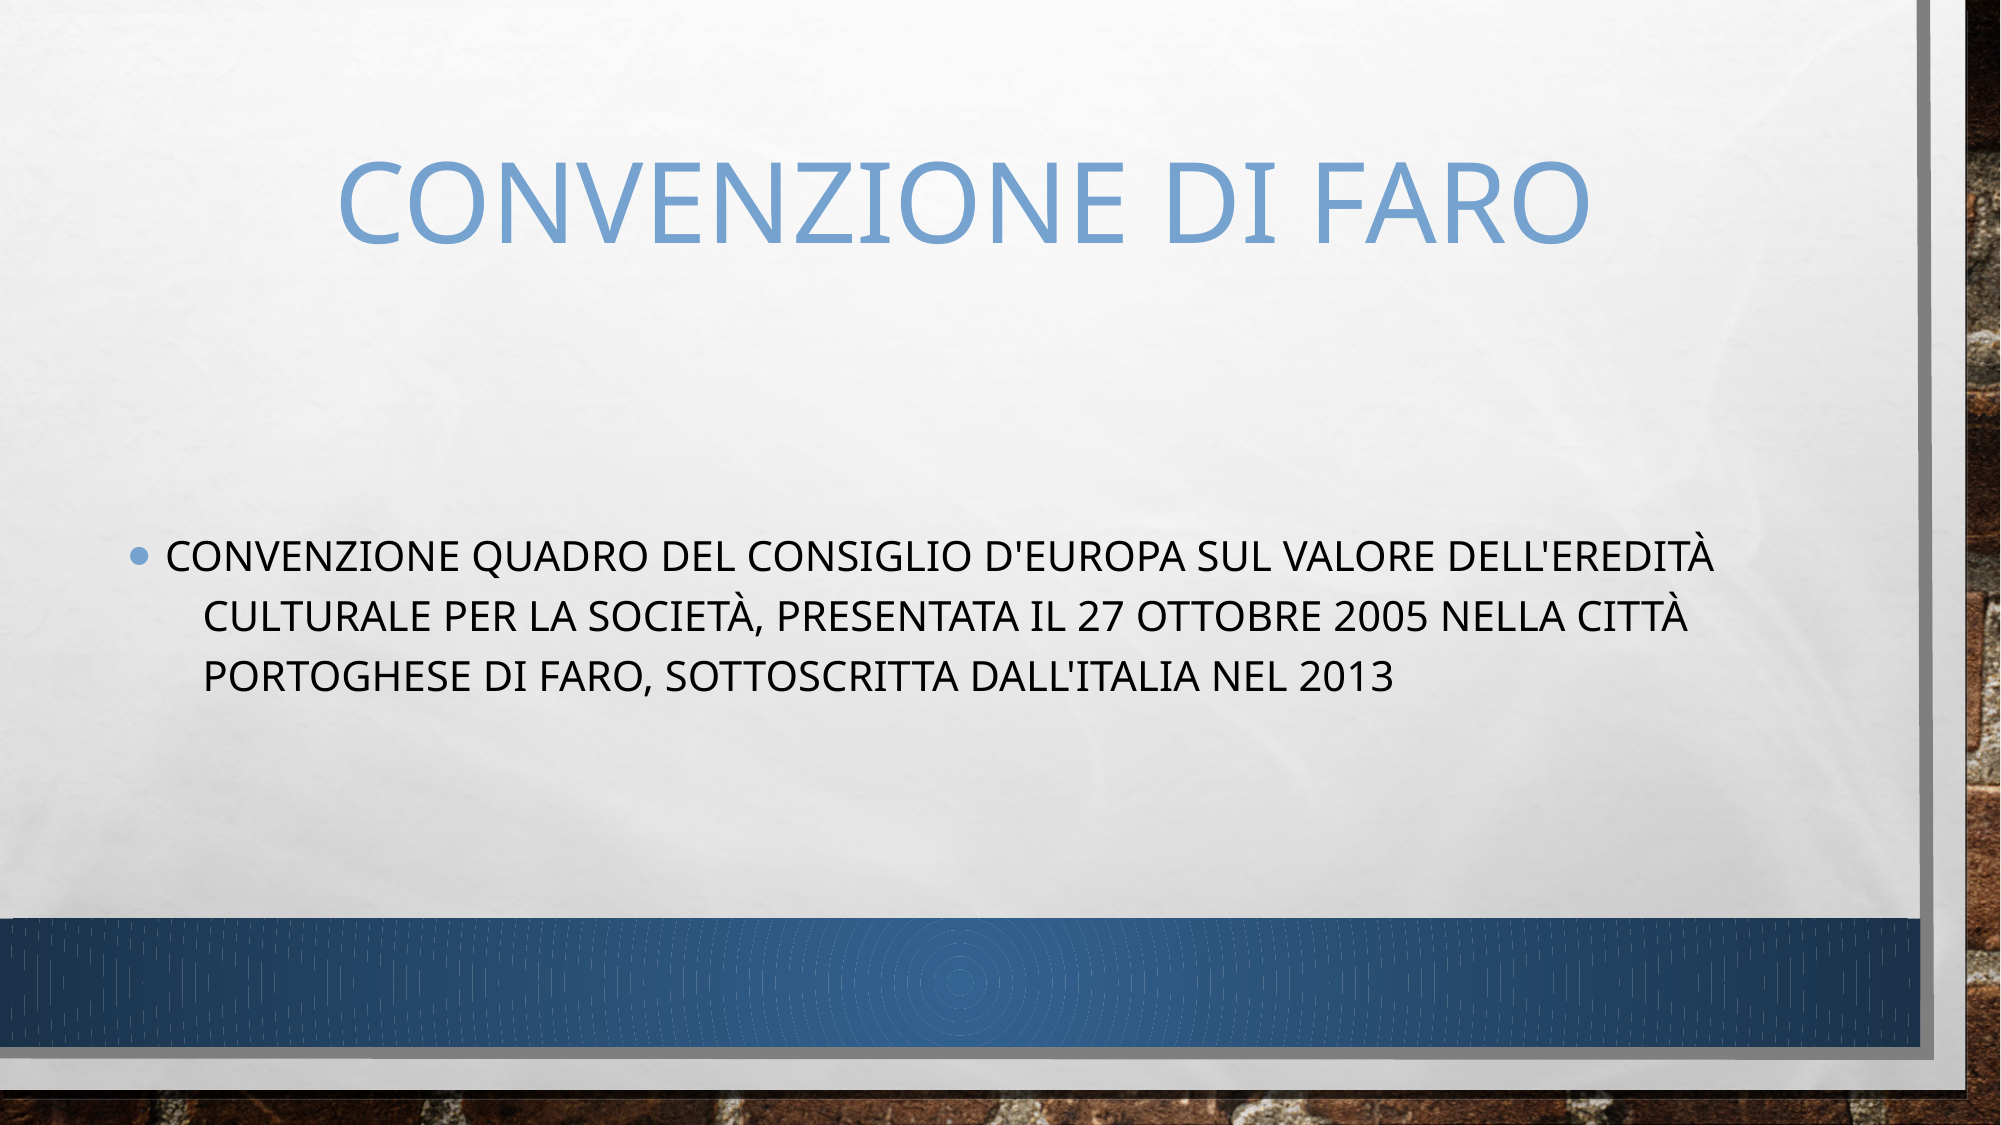

# Convenzione di faro
Convenzione quadro del Consiglio d'Europa sul valore dell'eredità culturale per la società, presentata il 27 ottobre 2005 nella città portoghese di Faro, sottoscritta dall'Italia nel 2013